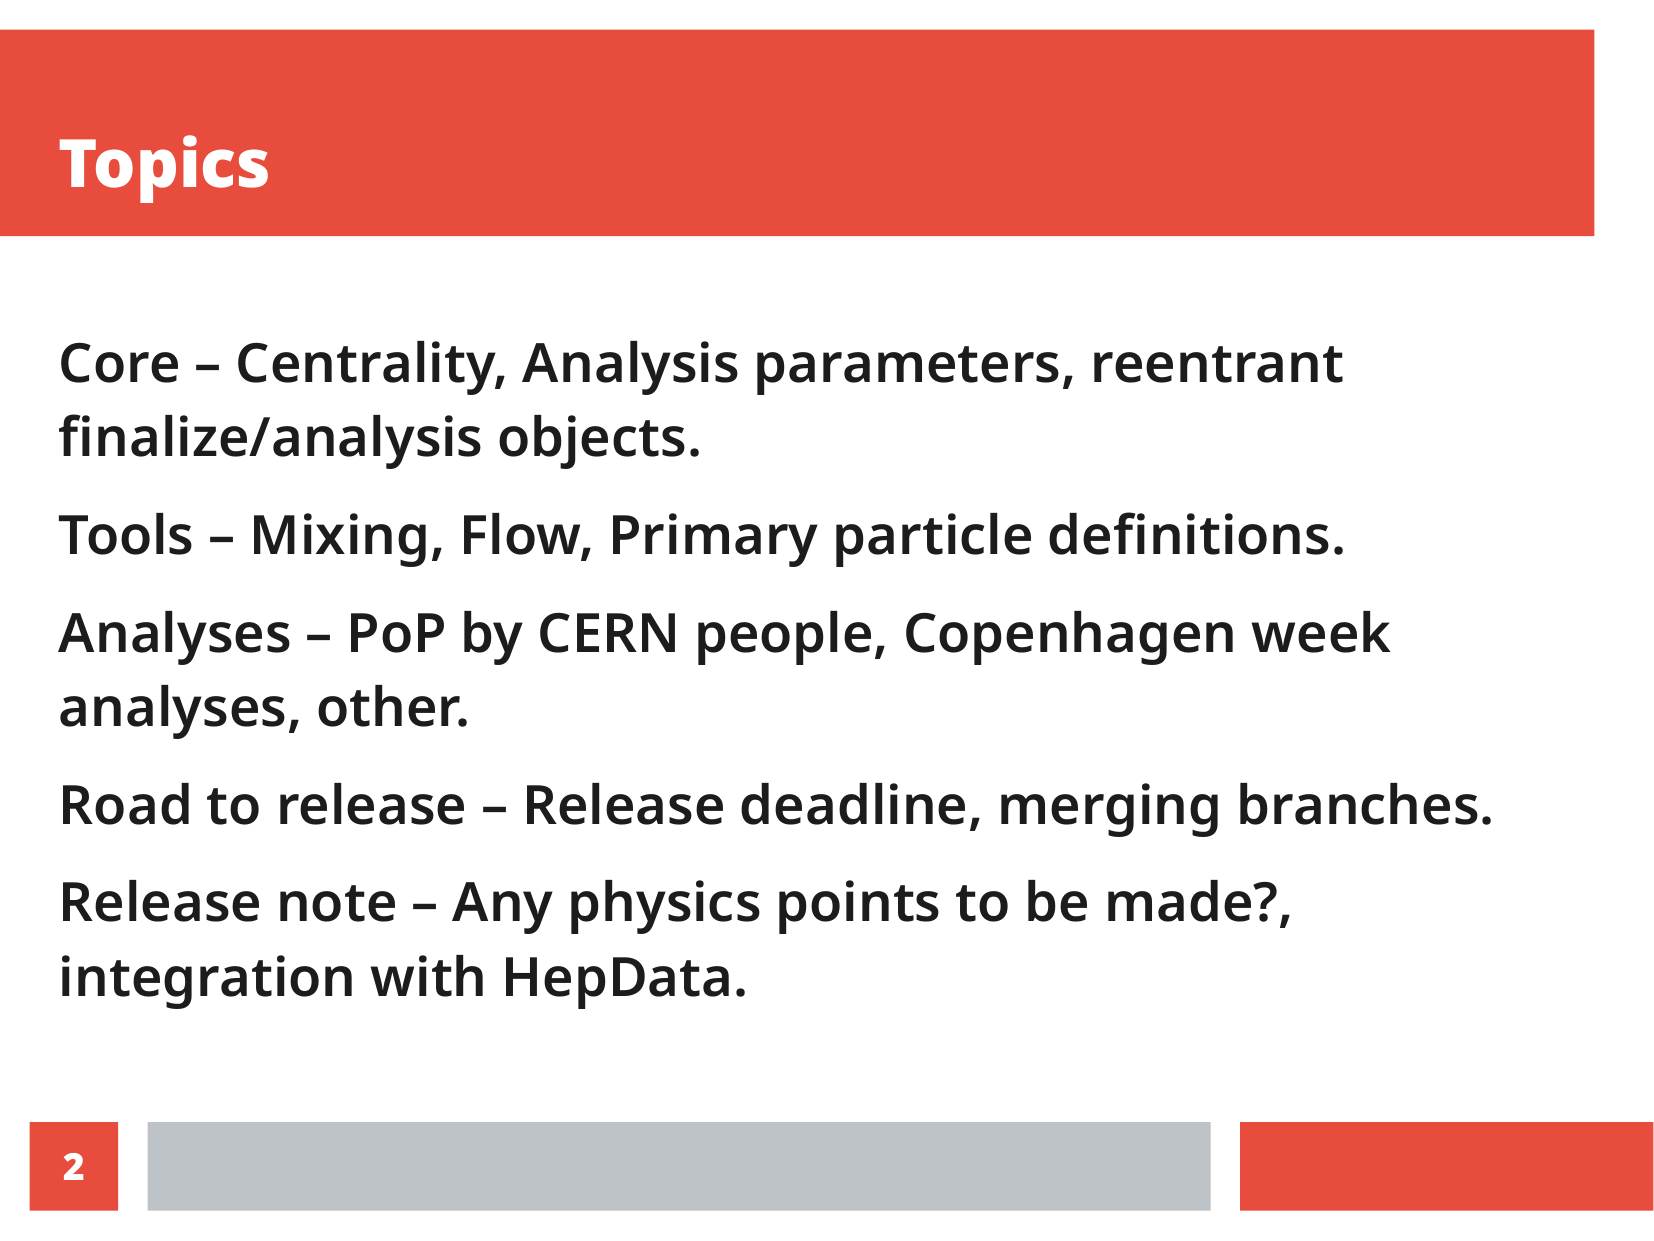

# Topics
Core – Centrality, Analysis parameters, reentrant finalize/analysis objects.
Tools – Mixing, Flow, Primary particle definitions.
Analyses – PoP by CERN people, Copenhagen week analyses, other.
Road to release – Release deadline, merging branches.
Release note – Any physics points to be made?, integration with HepData.
2